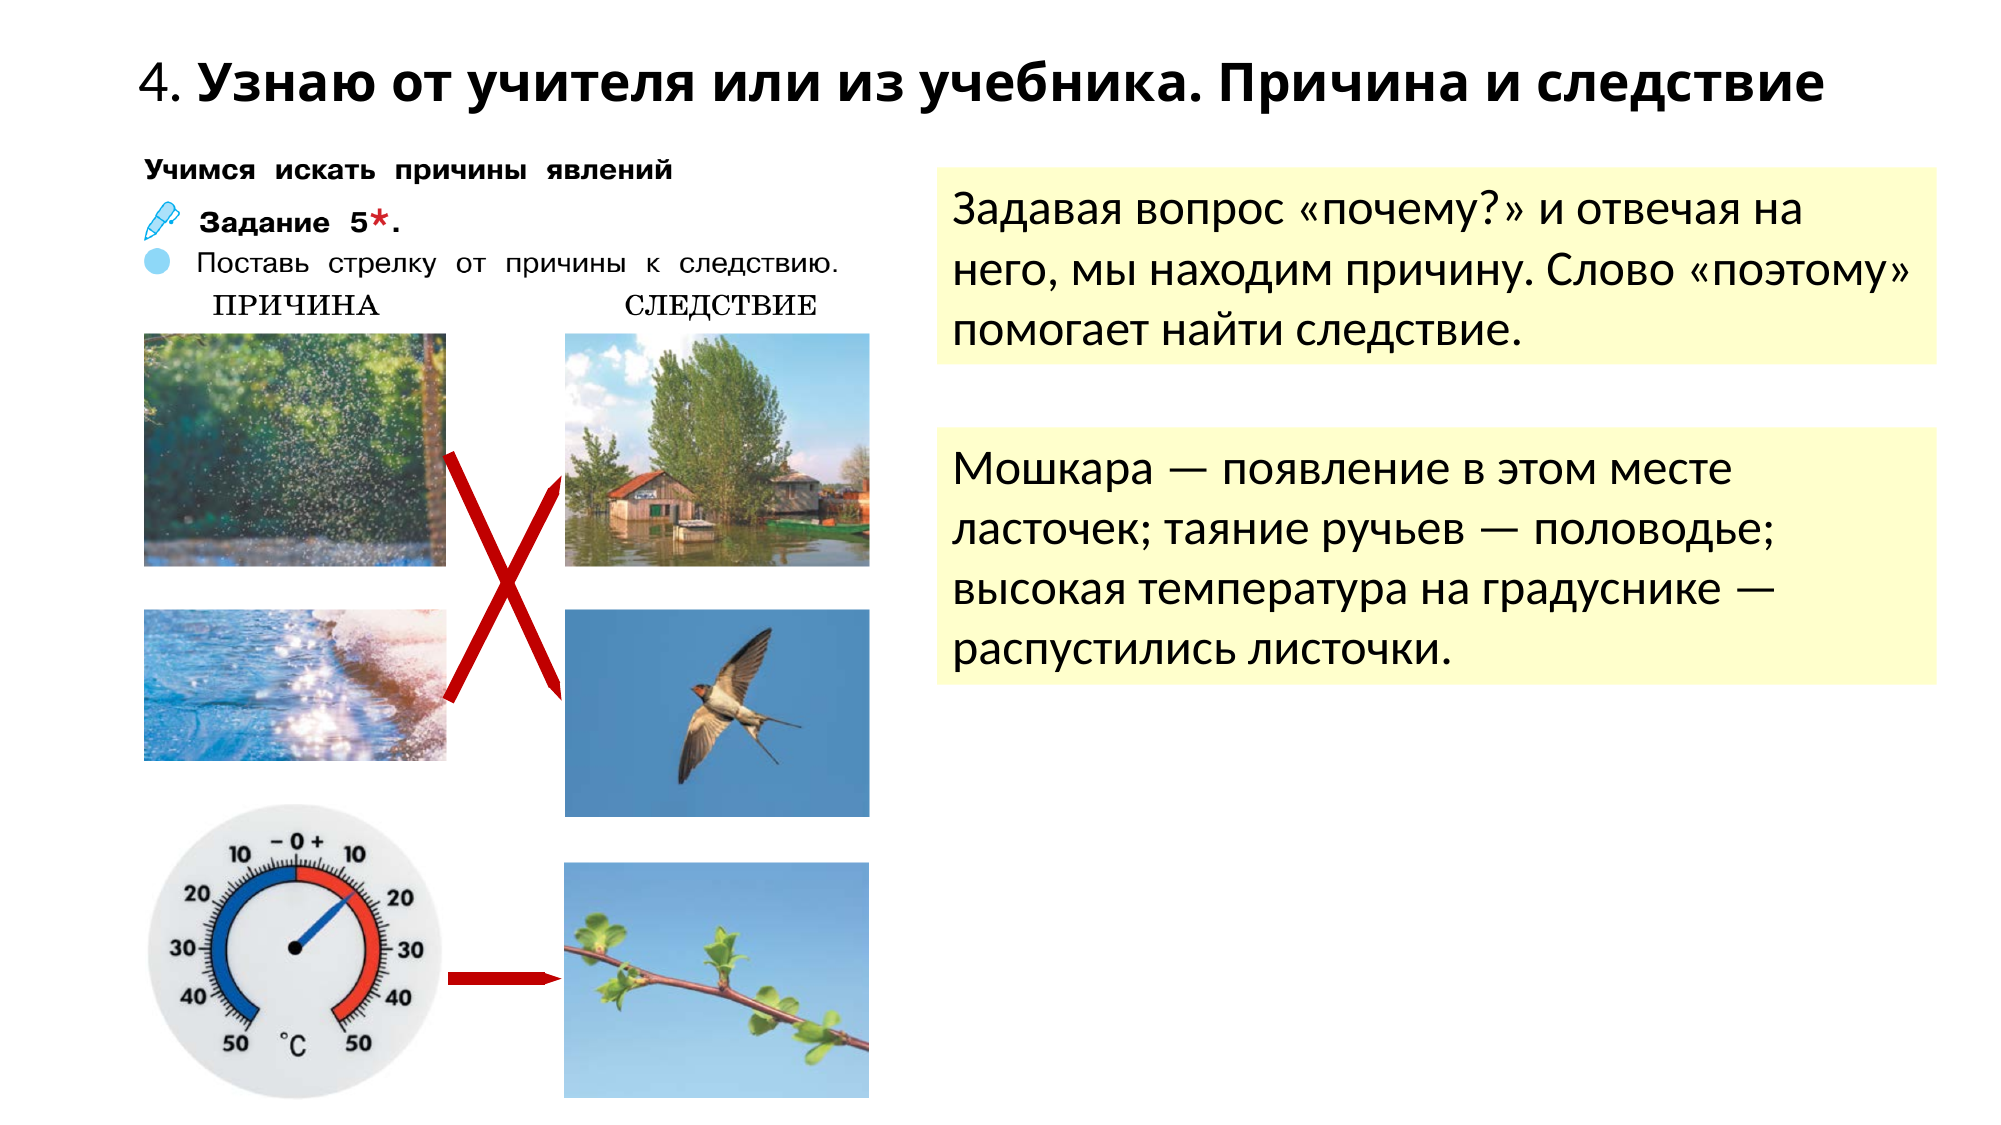

# 4. Узнаю от учителя или из учебника. Причина и следствие
Задавая вопрос «почему?» и отвечая на него, мы находим причину. Слово «поэтому» помогает найти следствие.
Мошкара — появление в этом месте ласточек; таяние ручьев — половодье; высокая температура на градуснике — распустились листочки.